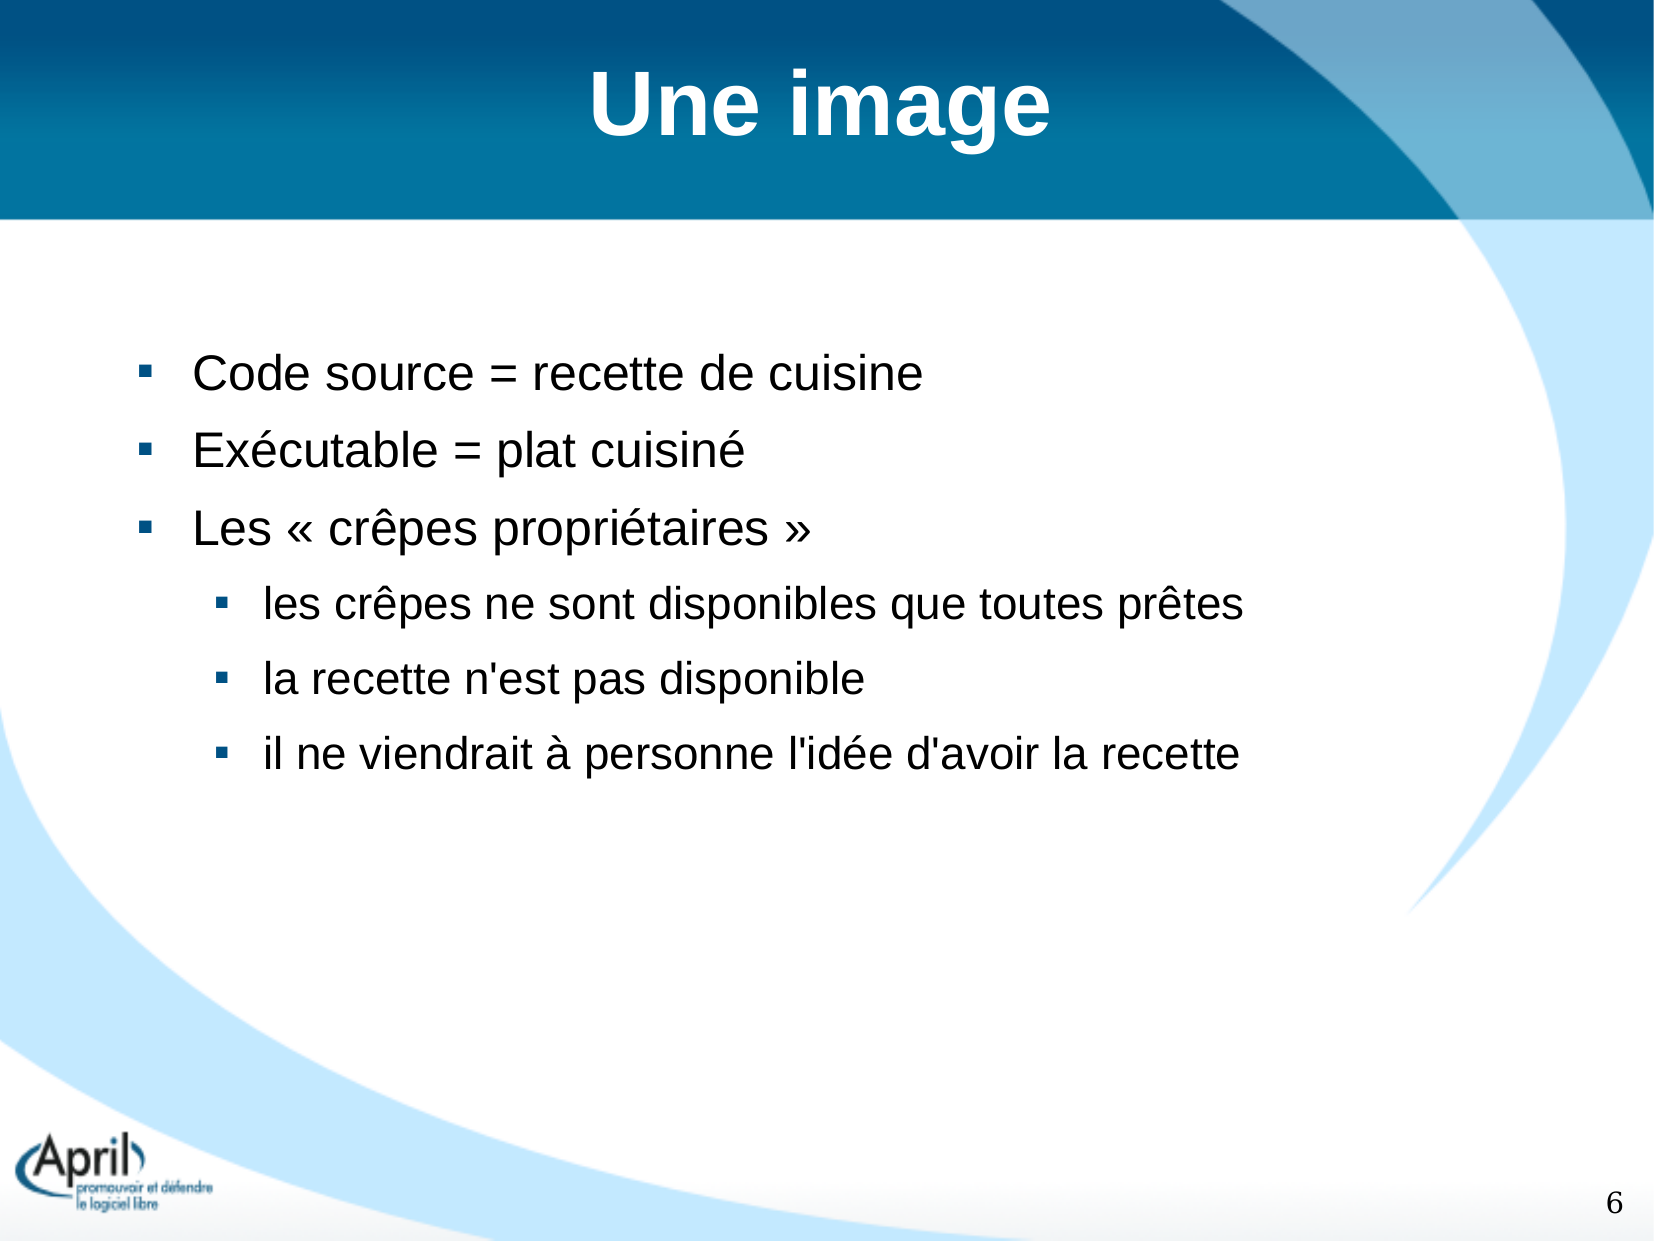

# Une image
Code source = recette de cuisine
Exécutable = plat cuisiné
Les « crêpes propriétaires »
les crêpes ne sont disponibles que toutes prêtes
la recette n'est pas disponible
il ne viendrait à personne l'idée d'avoir la recette
6